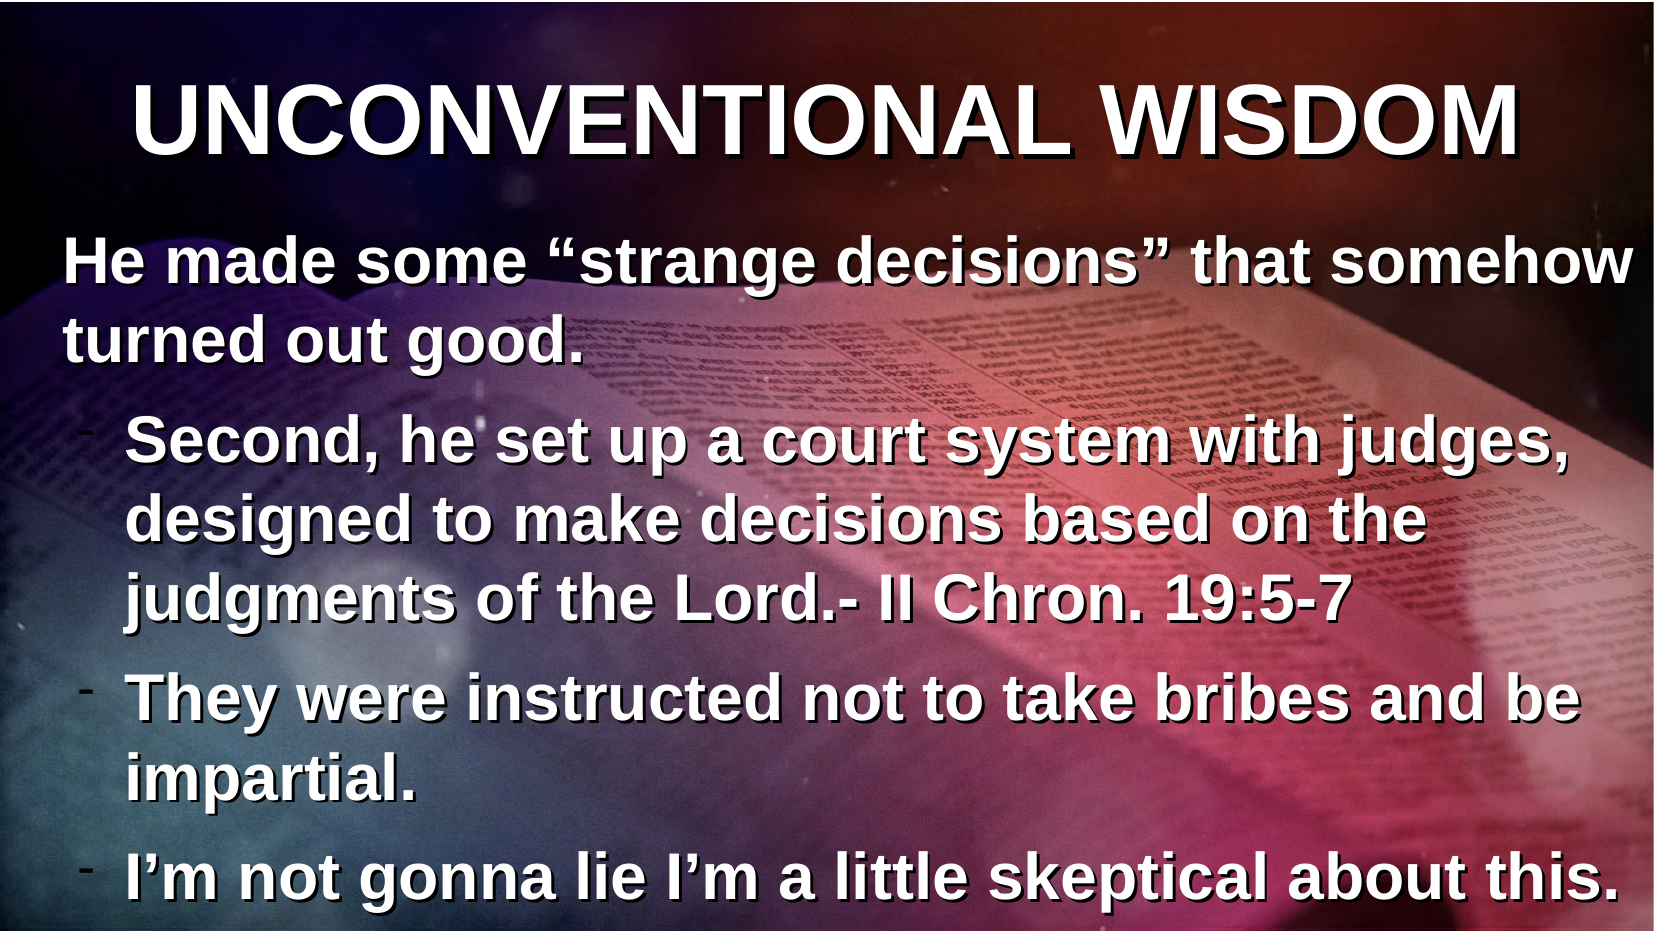

UNCONVENTIONAL WISDOM
He made some “strange decisions” that somehow turned out good.
Second, he set up a court system with judges, designed to make decisions based on the judgments of the Lord.- II Chron. 19:5-7
They were instructed not to take bribes and be impartial.
I’m not gonna lie I’m a little skeptical about this.